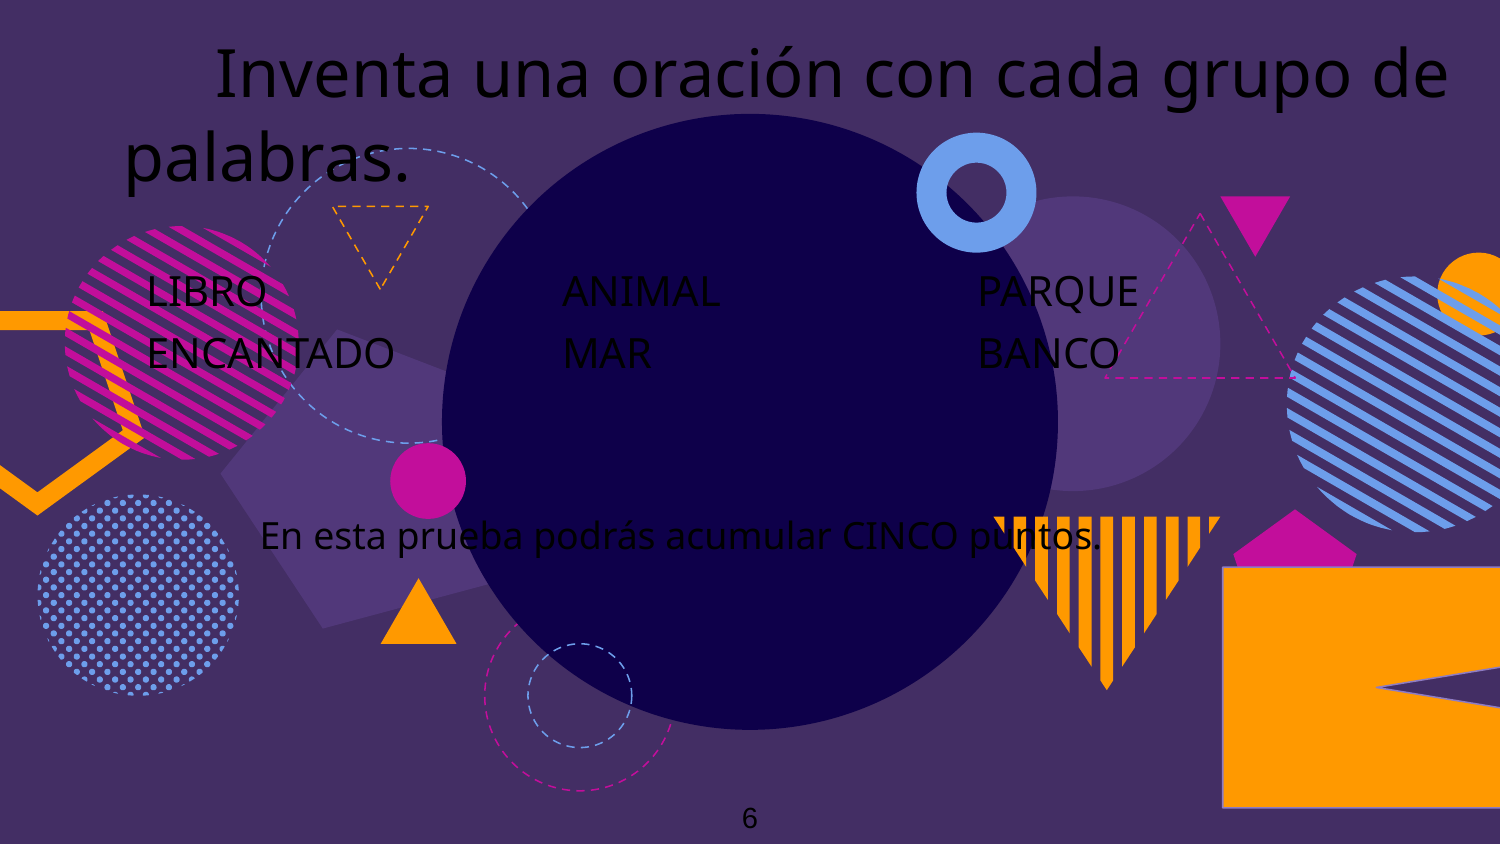

# Inventa una oración con cada grupo de palabras.
LIBRO
ENCANTADO
ANIMAL
MAR
PARQUE
BANCO
 En esta prueba podrás acumular CINCO puntos.